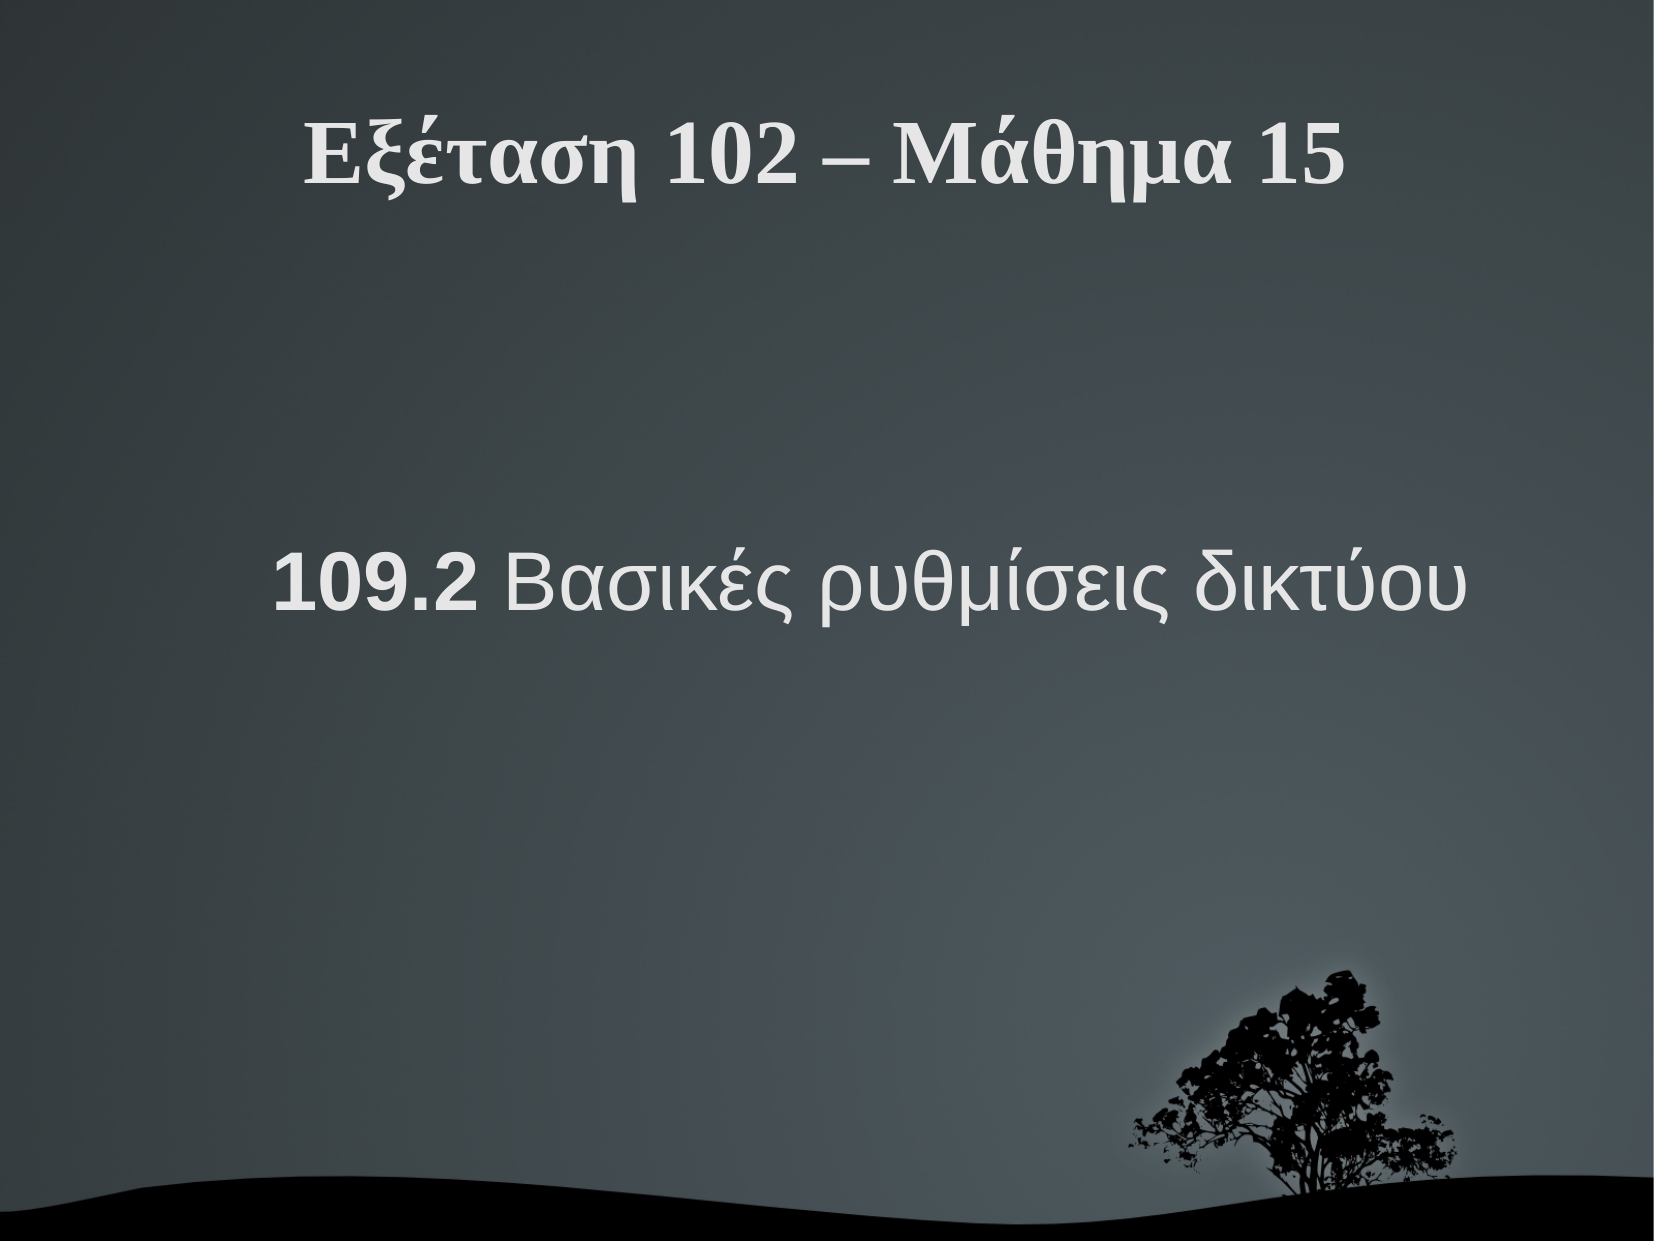

# Εξέταση 102 – Μάθημα 15
109.2 Βασικές ρυθμίσεις δικτύου